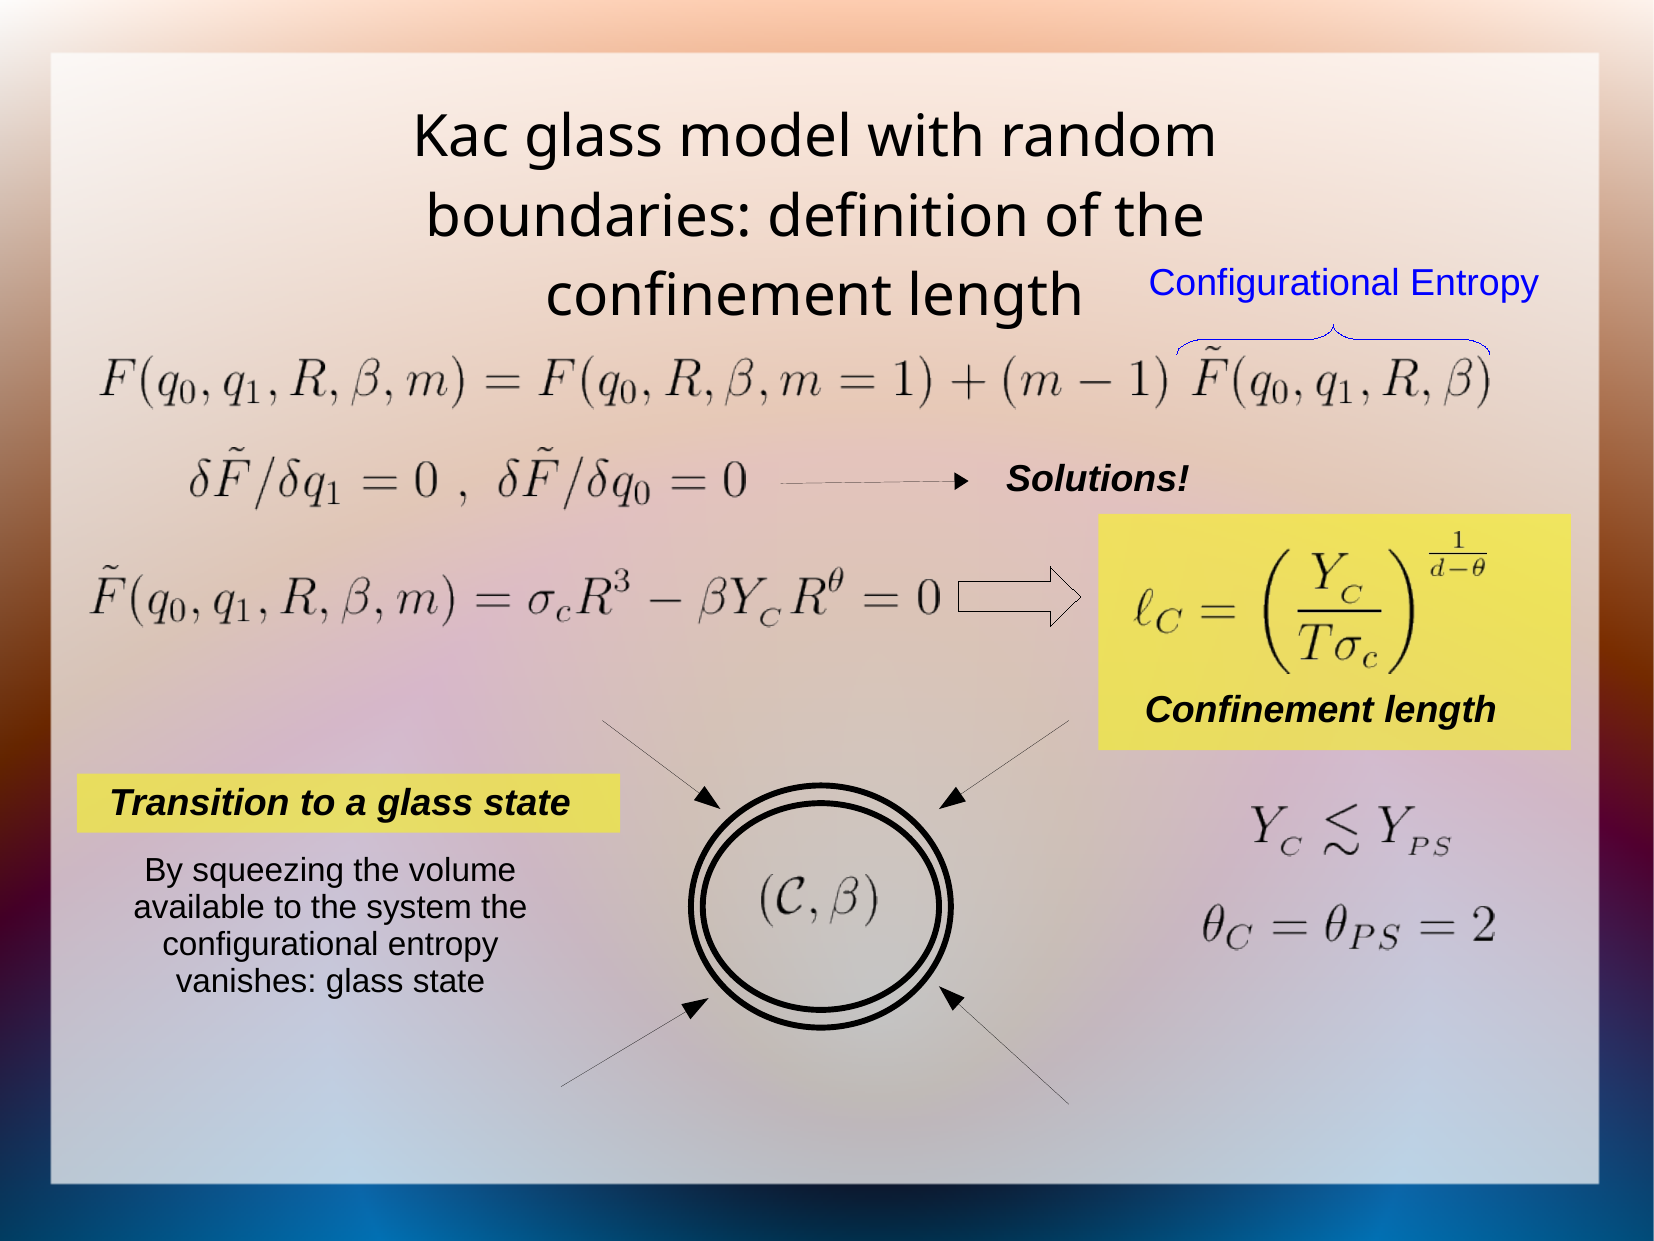

Kac glass model with random boundaries: definition of the confinement length
Configurational Entropy
Solutions!
Confinement length
Transition to a glass state
By squeezing the volume available to the system the configurational entropy vanishes: glass state